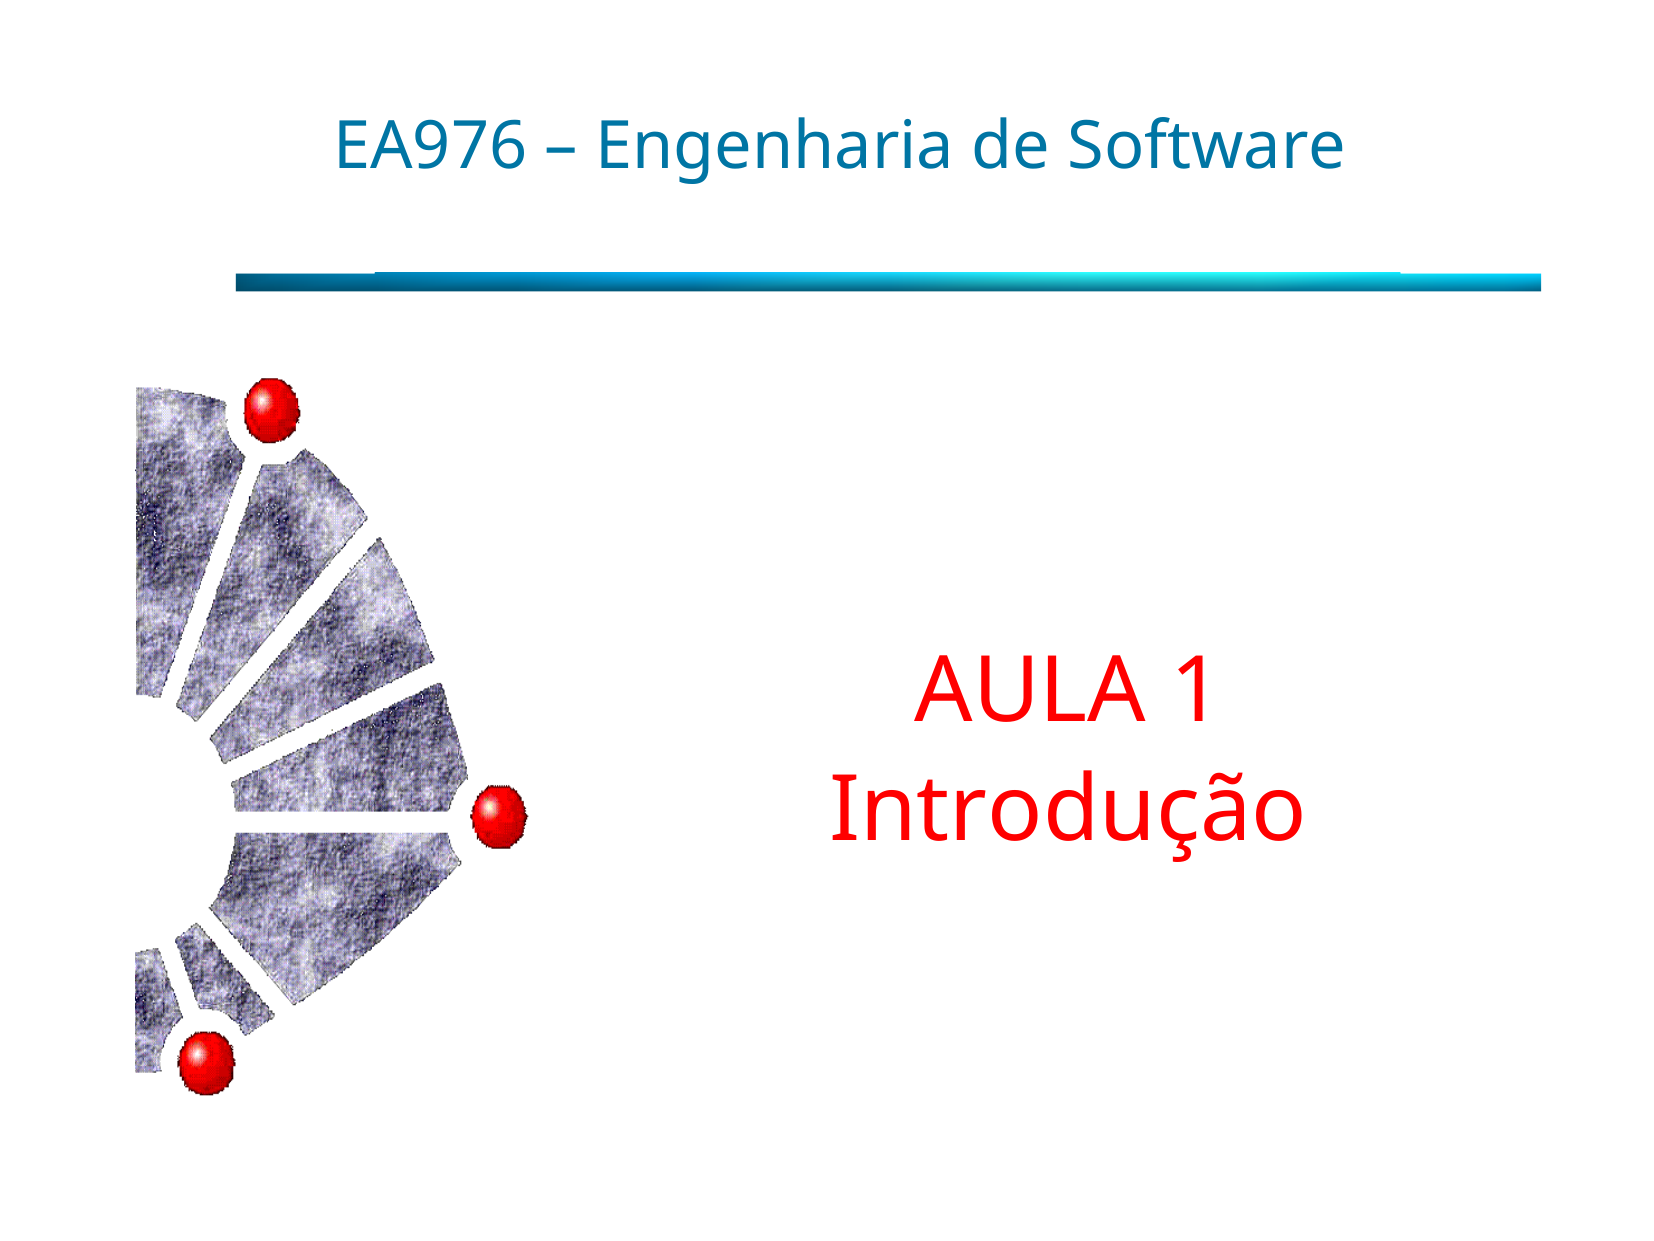

# EA976 – Engenharia de Software
AULA 1
Introdução